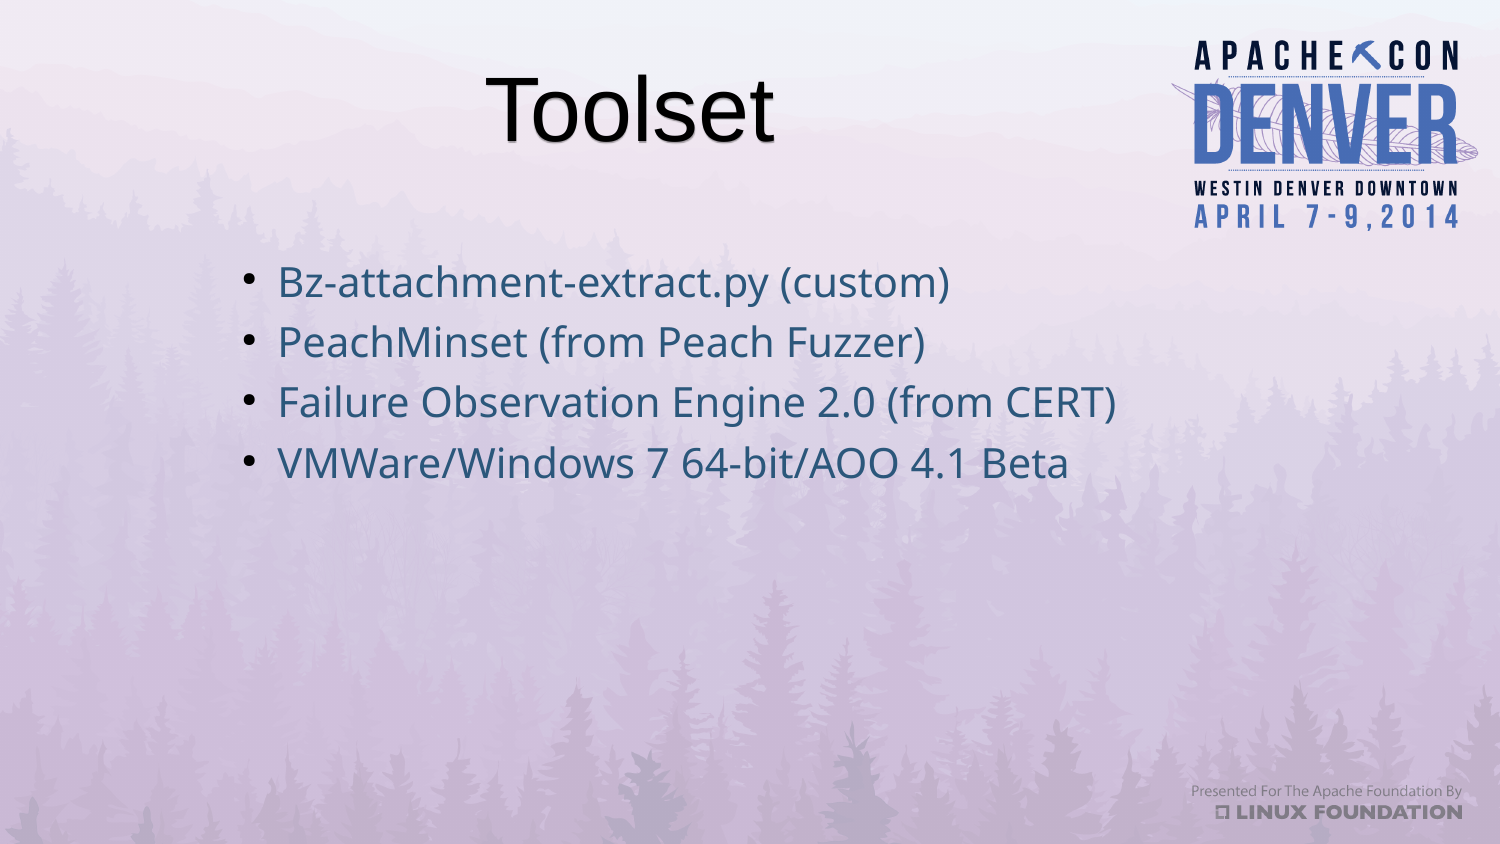

# Toolset
Bz-attachment-extract.py (custom)
PeachMinset (from Peach Fuzzer)
Failure Observation Engine 2.0 (from CERT)
VMWare/Windows 7 64-bit/AOO 4.1 Beta